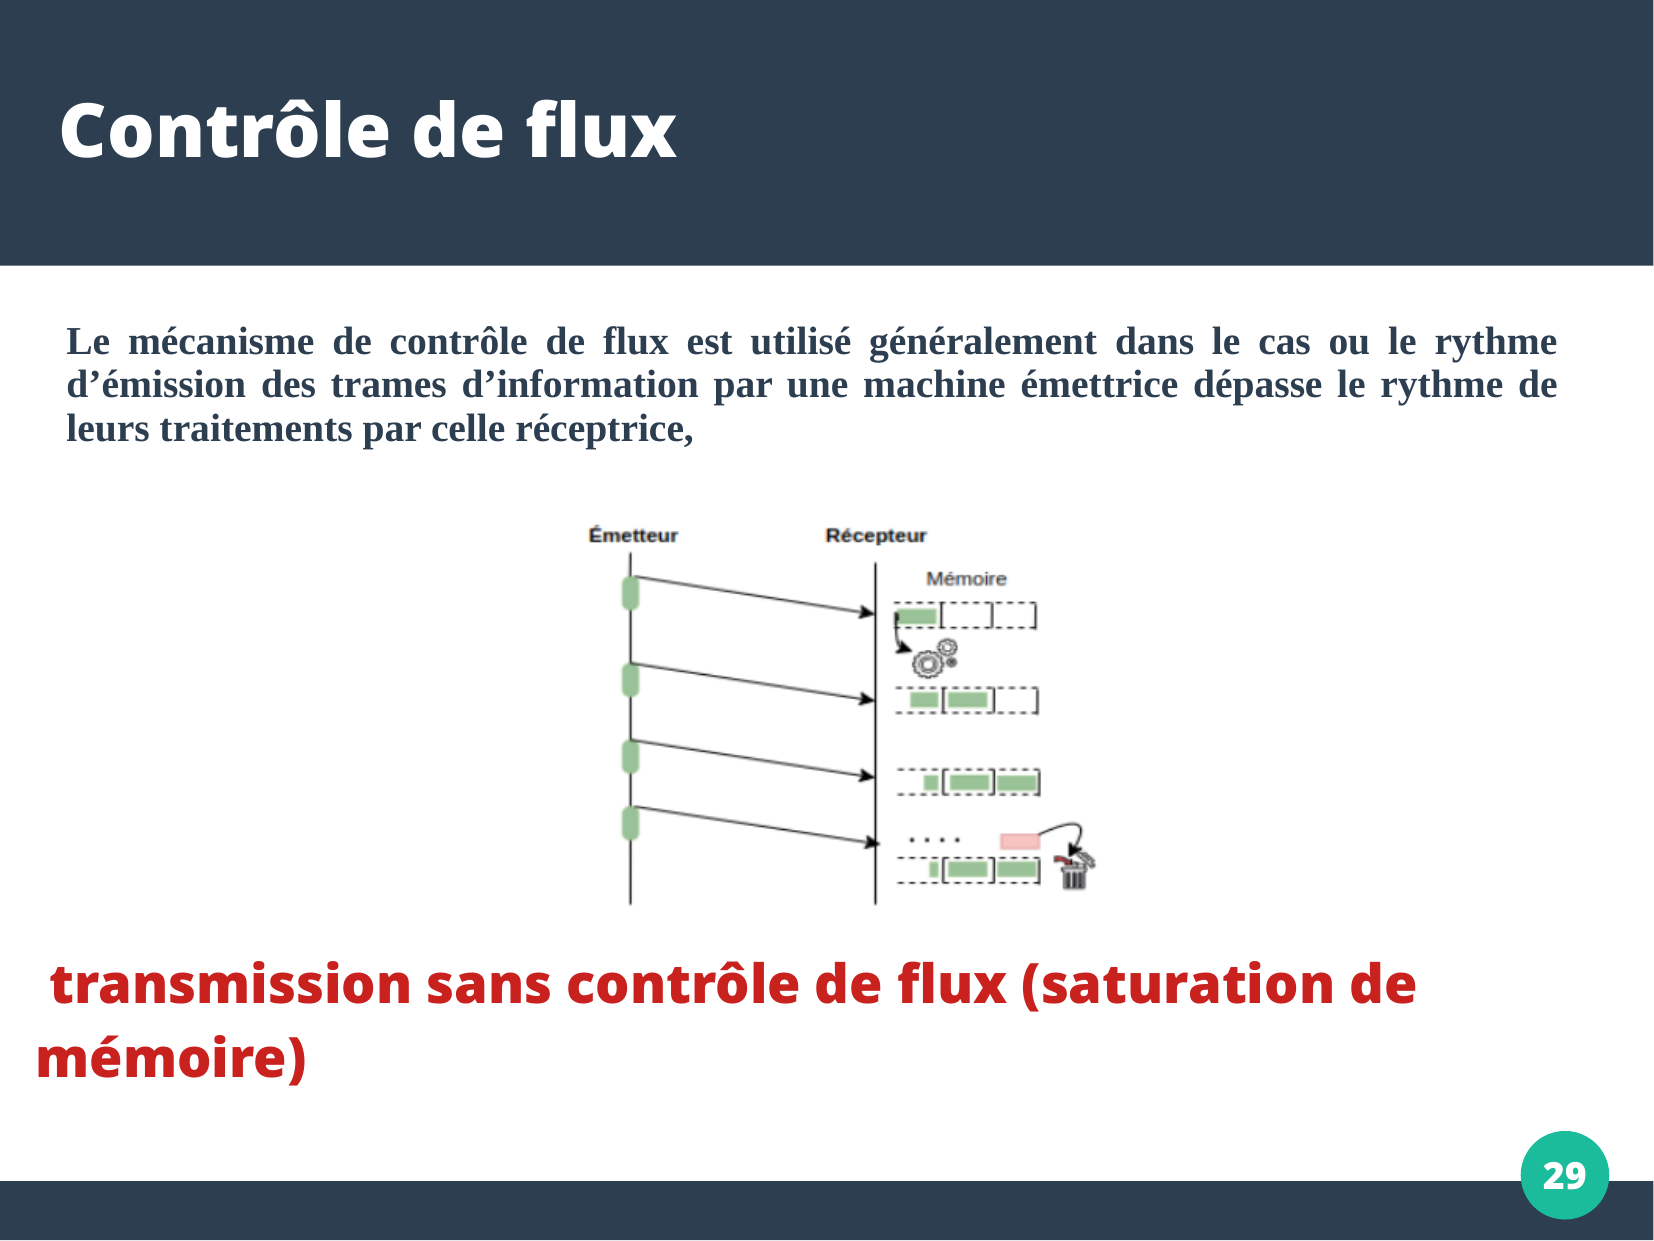

# Contrôle de flux
Le mécanisme de contrôle de flux est utilisé généralement dans le cas ou le rythme d’émission des trames d’information par une machine émettrice dépasse le rythme de leurs traitements par celle réceptrice,
 transmission sans contrôle de flux (saturation de mémoire)
29